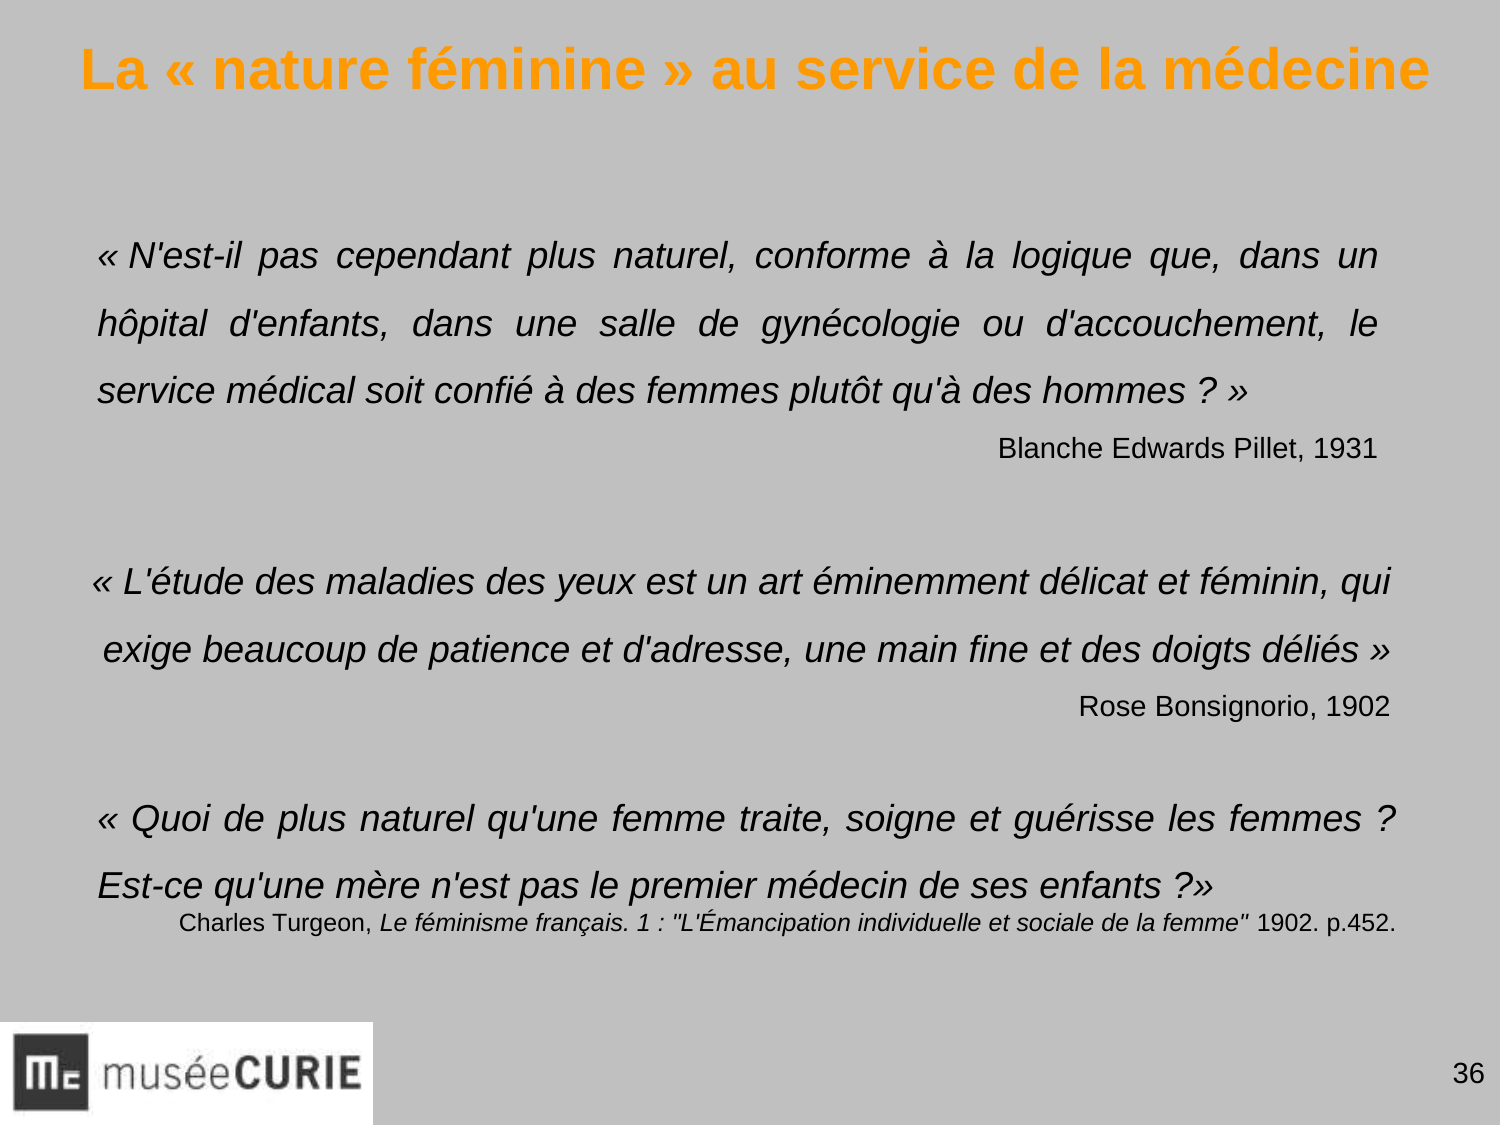

La « nature féminine » au service de la médecine
« N'est-il pas cependant plus naturel, conforme à la logique que, dans un hôpital d'enfants, dans une salle de gynécologie ou d'accouchement, le service médical soit confié à des femmes plutôt qu'à des hommes ? »
Blanche Edwards Pillet, 1931
« L'étude des maladies des yeux est un art éminemment délicat et féminin, qui exige beaucoup de patience et d'adresse, une main fine et des doigts déliés » Rose Bonsignorio, 1902
« Quoi de plus naturel qu'une femme traite, soigne et guérisse les femmes ? Est-ce qu'une mère n'est pas le premier médecin de ses enfants ?»
Charles Turgeon, Le féminisme français. 1 : "L'Émancipation individuelle et sociale de la femme" 1902. p.452.